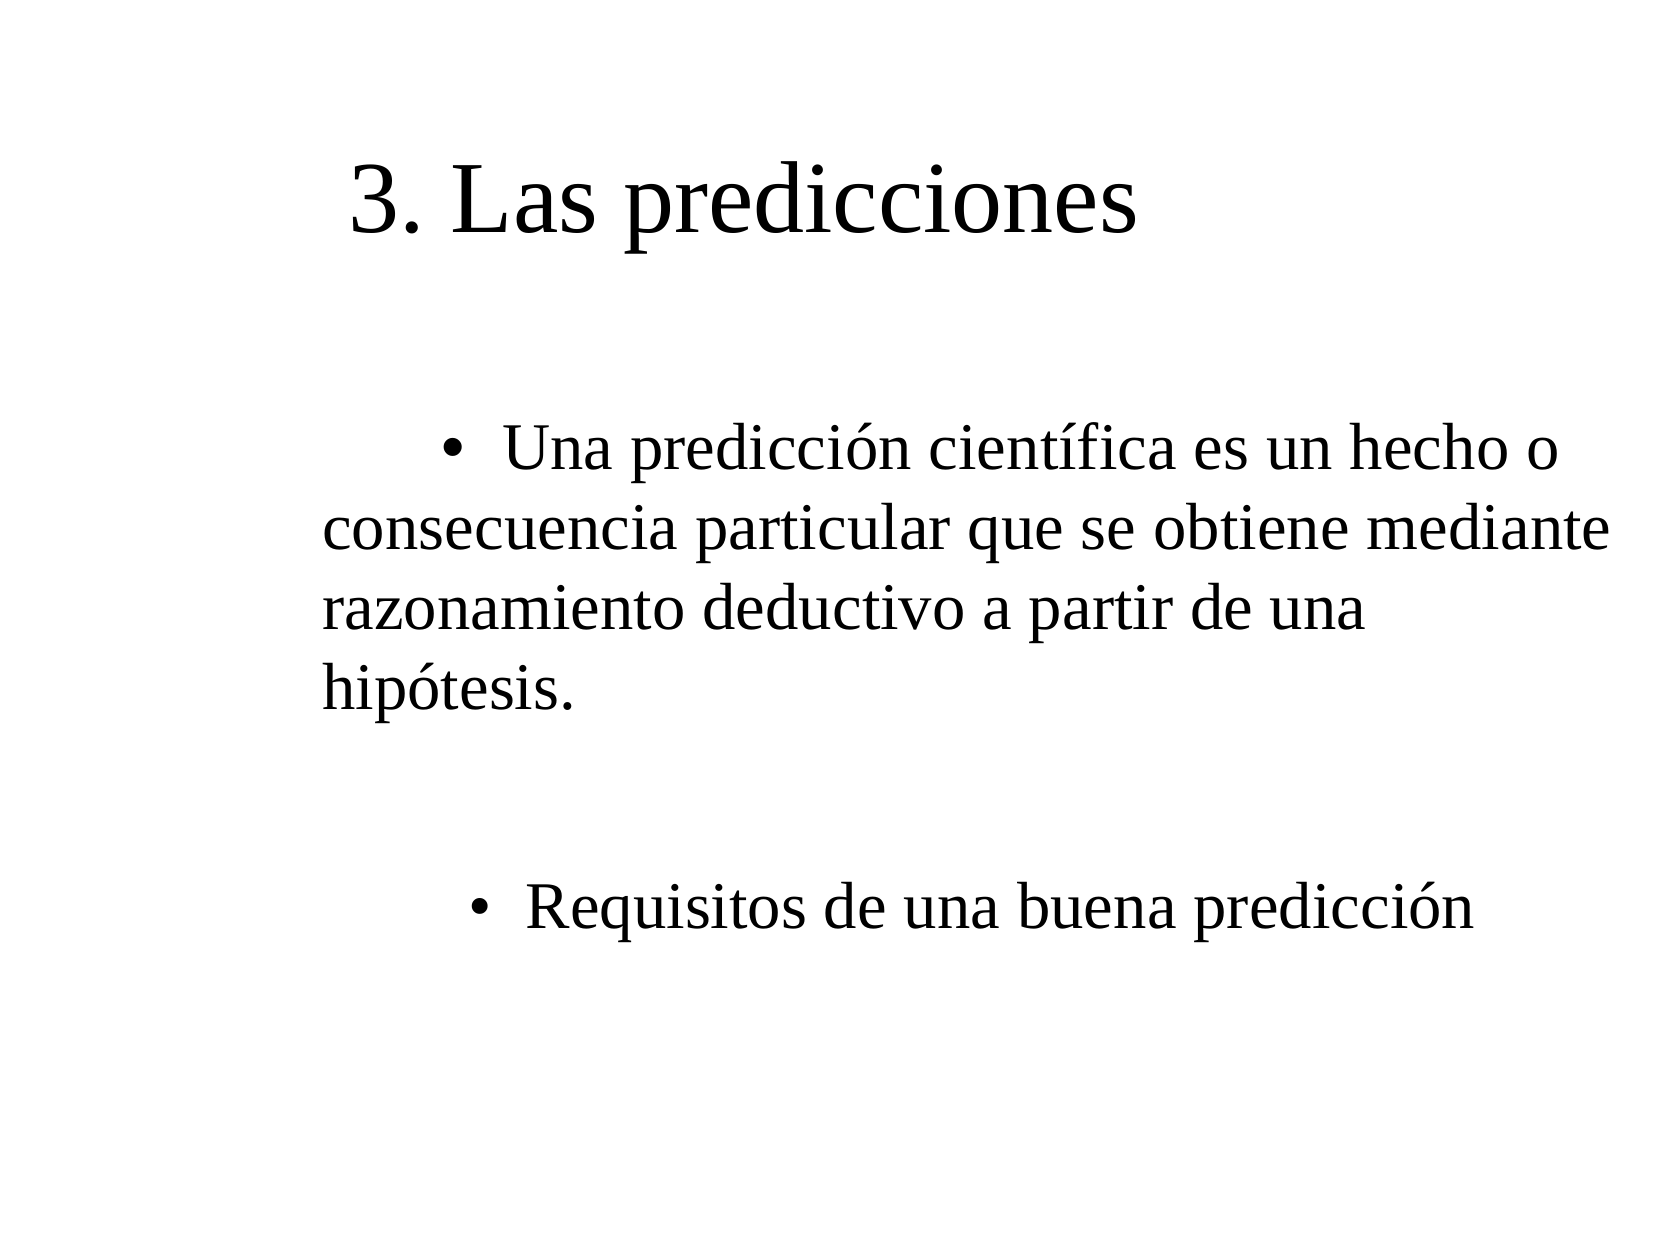

# 3. Las predicciones
 • Una predicción científica es un hecho o consecuencia particular que se obtiene mediante razonamiento deductivo a partir de una hipótesis.
 • Requisitos de una buena predicción